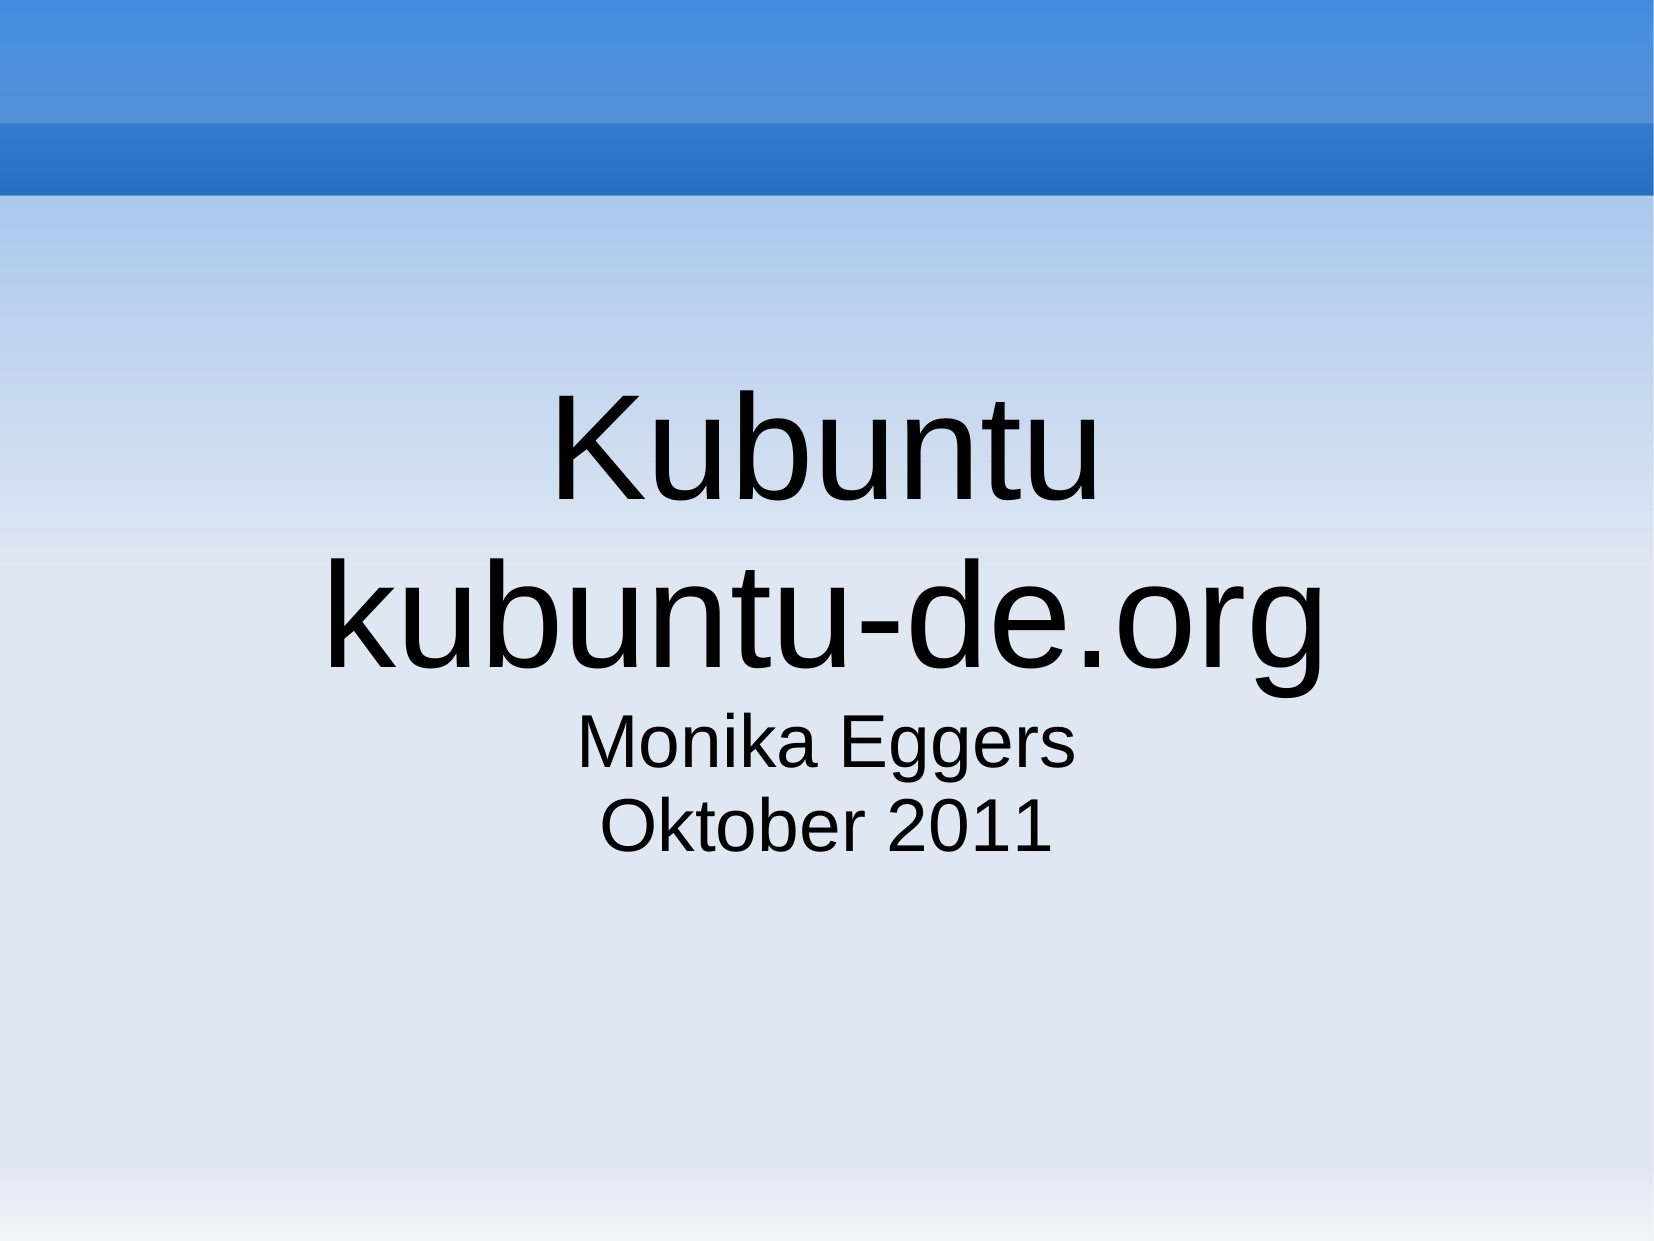

#
Kubuntu
kubuntu-de.org
Monika Eggers
Oktober 2011